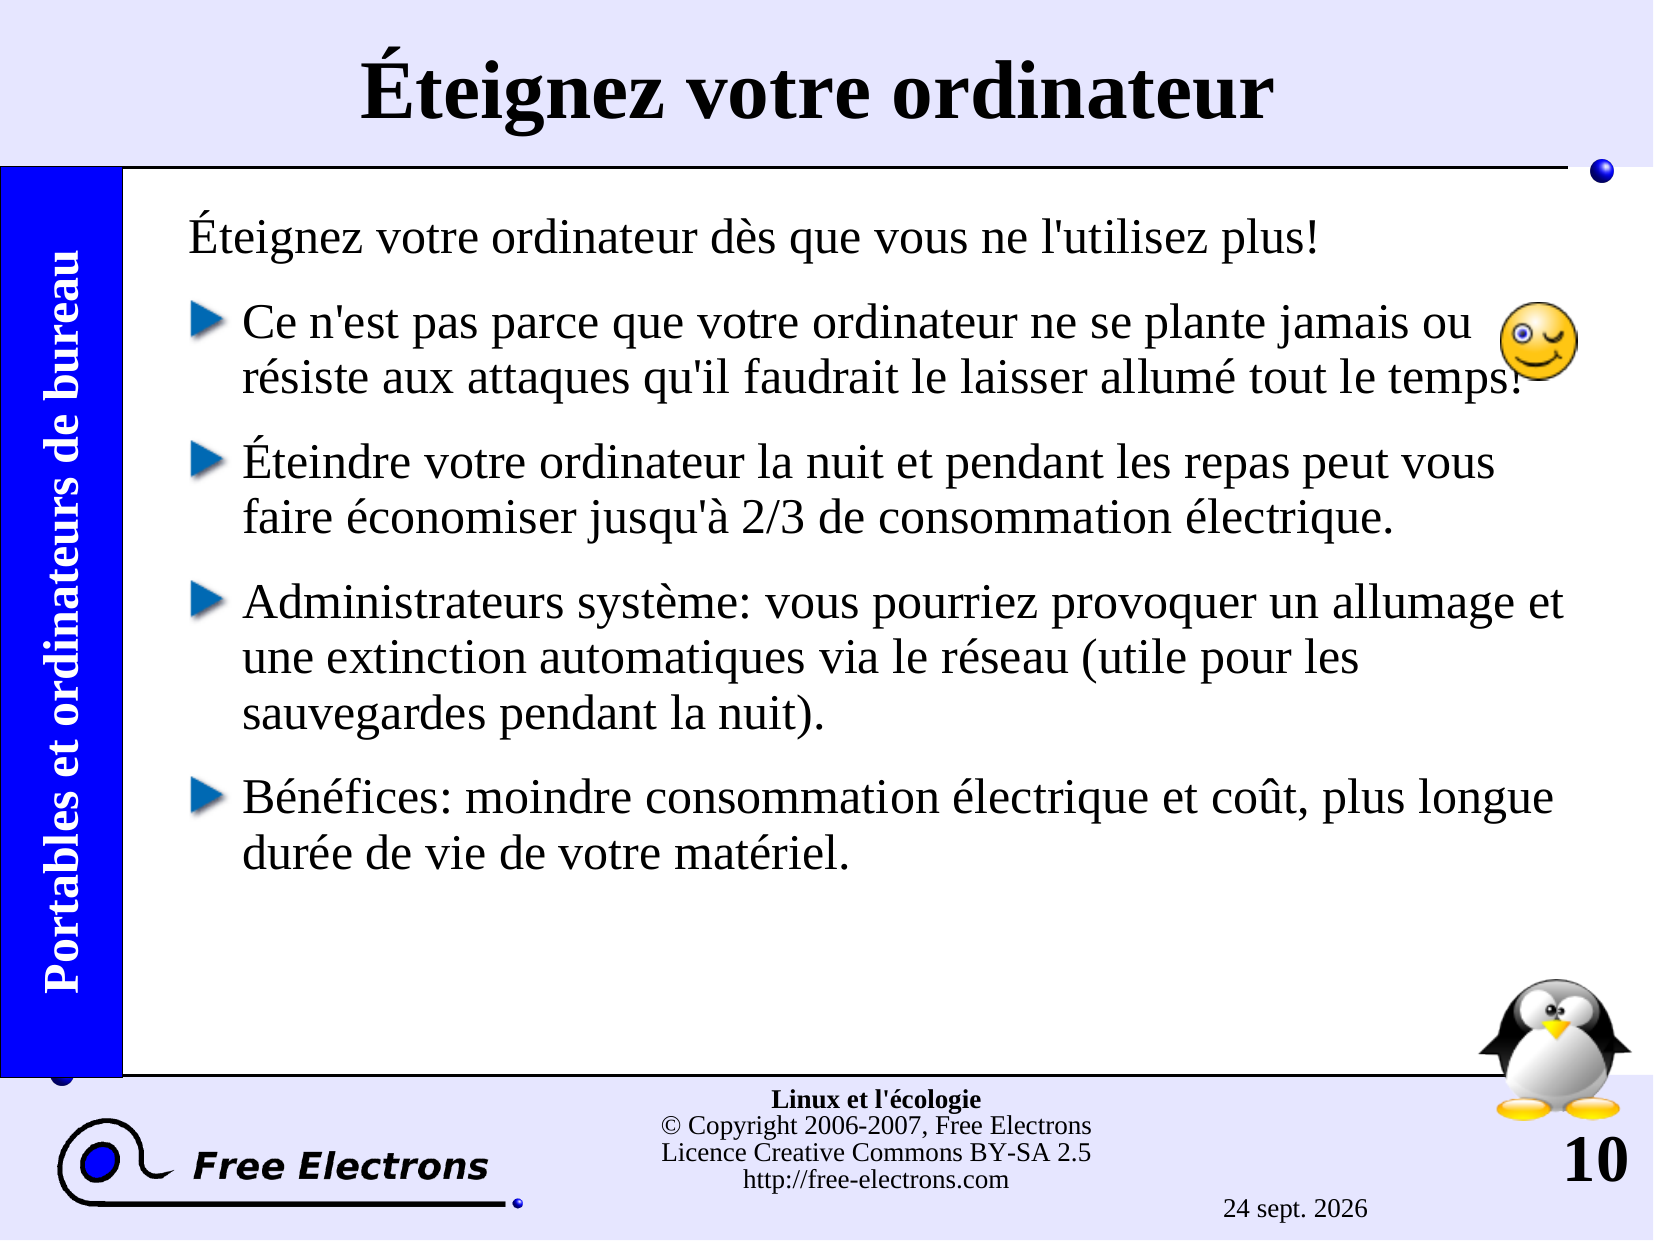

# Éteignez votre ordinateur
Éteignez votre ordinateur dès que vous ne l'utilisez plus!
Ce n'est pas parce que votre ordinateur ne se plante jamais ou résiste aux attaques qu'il faudrait le laisser allumé tout le temps!
Éteindre votre ordinateur la nuit et pendant les repas peut vous faire économiser jusqu'à 2/3 de consommation électrique.
Administrateurs système: vous pourriez provoquer un allumage et une extinction automatiques via le réseau (utile pour les sauvegardes pendant la nuit).
Bénéfices: moindre consommation électrique et coût, plus longue durée de vie de votre matériel.
Portables et ordinateurs de bureau